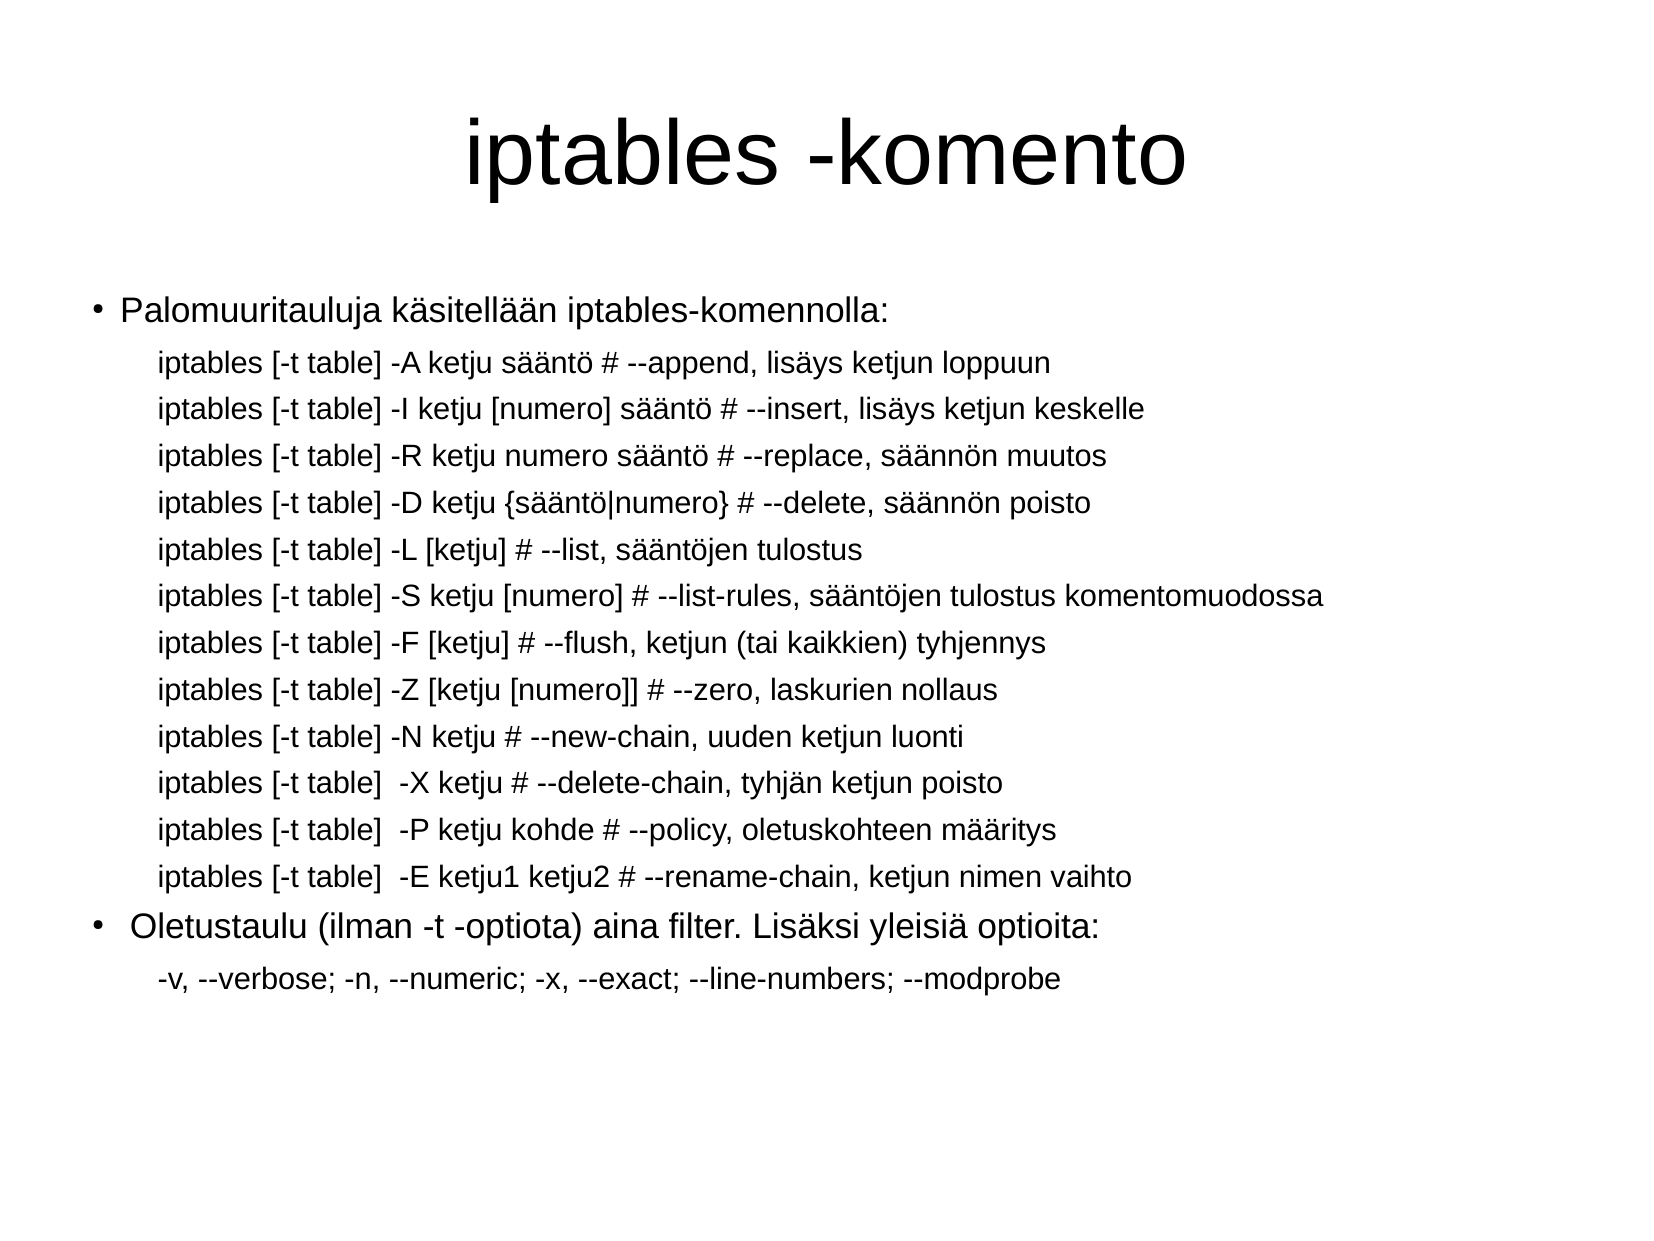

# iptables -komento
Palomuuritauluja käsitellään iptables-komennolla:
iptables [-t table] -A ketju sääntö # --append, lisäys ketjun loppuun
iptables [-t table] -I ketju [numero] sääntö # --insert, lisäys ketjun keskelle
iptables [-t table] -R ketju numero sääntö # --replace, säännön muutos
iptables [-t table] -D ketju {sääntö|numero} # --delete, säännön poisto
iptables [-t table] -L [ketju] # --list, sääntöjen tulostus
iptables [-t table] -S ketju [numero] # --list-rules, sääntöjen tulostus komentomuodossa
iptables [-t table] -F [ketju] # --flush, ketjun (tai kaikkien) tyhjennys
iptables [-t table] -Z [ketju [numero]] # --zero, laskurien nollaus
iptables [-t table] -N ketju # --new-chain, uuden ketjun luonti
iptables [-t table] -X ketju # --delete-chain, tyhjän ketjun poisto
iptables [-t table] -P ketju kohde # --policy, oletuskohteen määritys
iptables [-t table] -E ketju1 ketju2 # --rename-chain, ketjun nimen vaihto
 Oletustaulu (ilman -t -optiota) aina filter. Lisäksi yleisiä optioita:
-v, --verbose; -n, --numeric; -x, --exact; --line-numbers; --modprobe